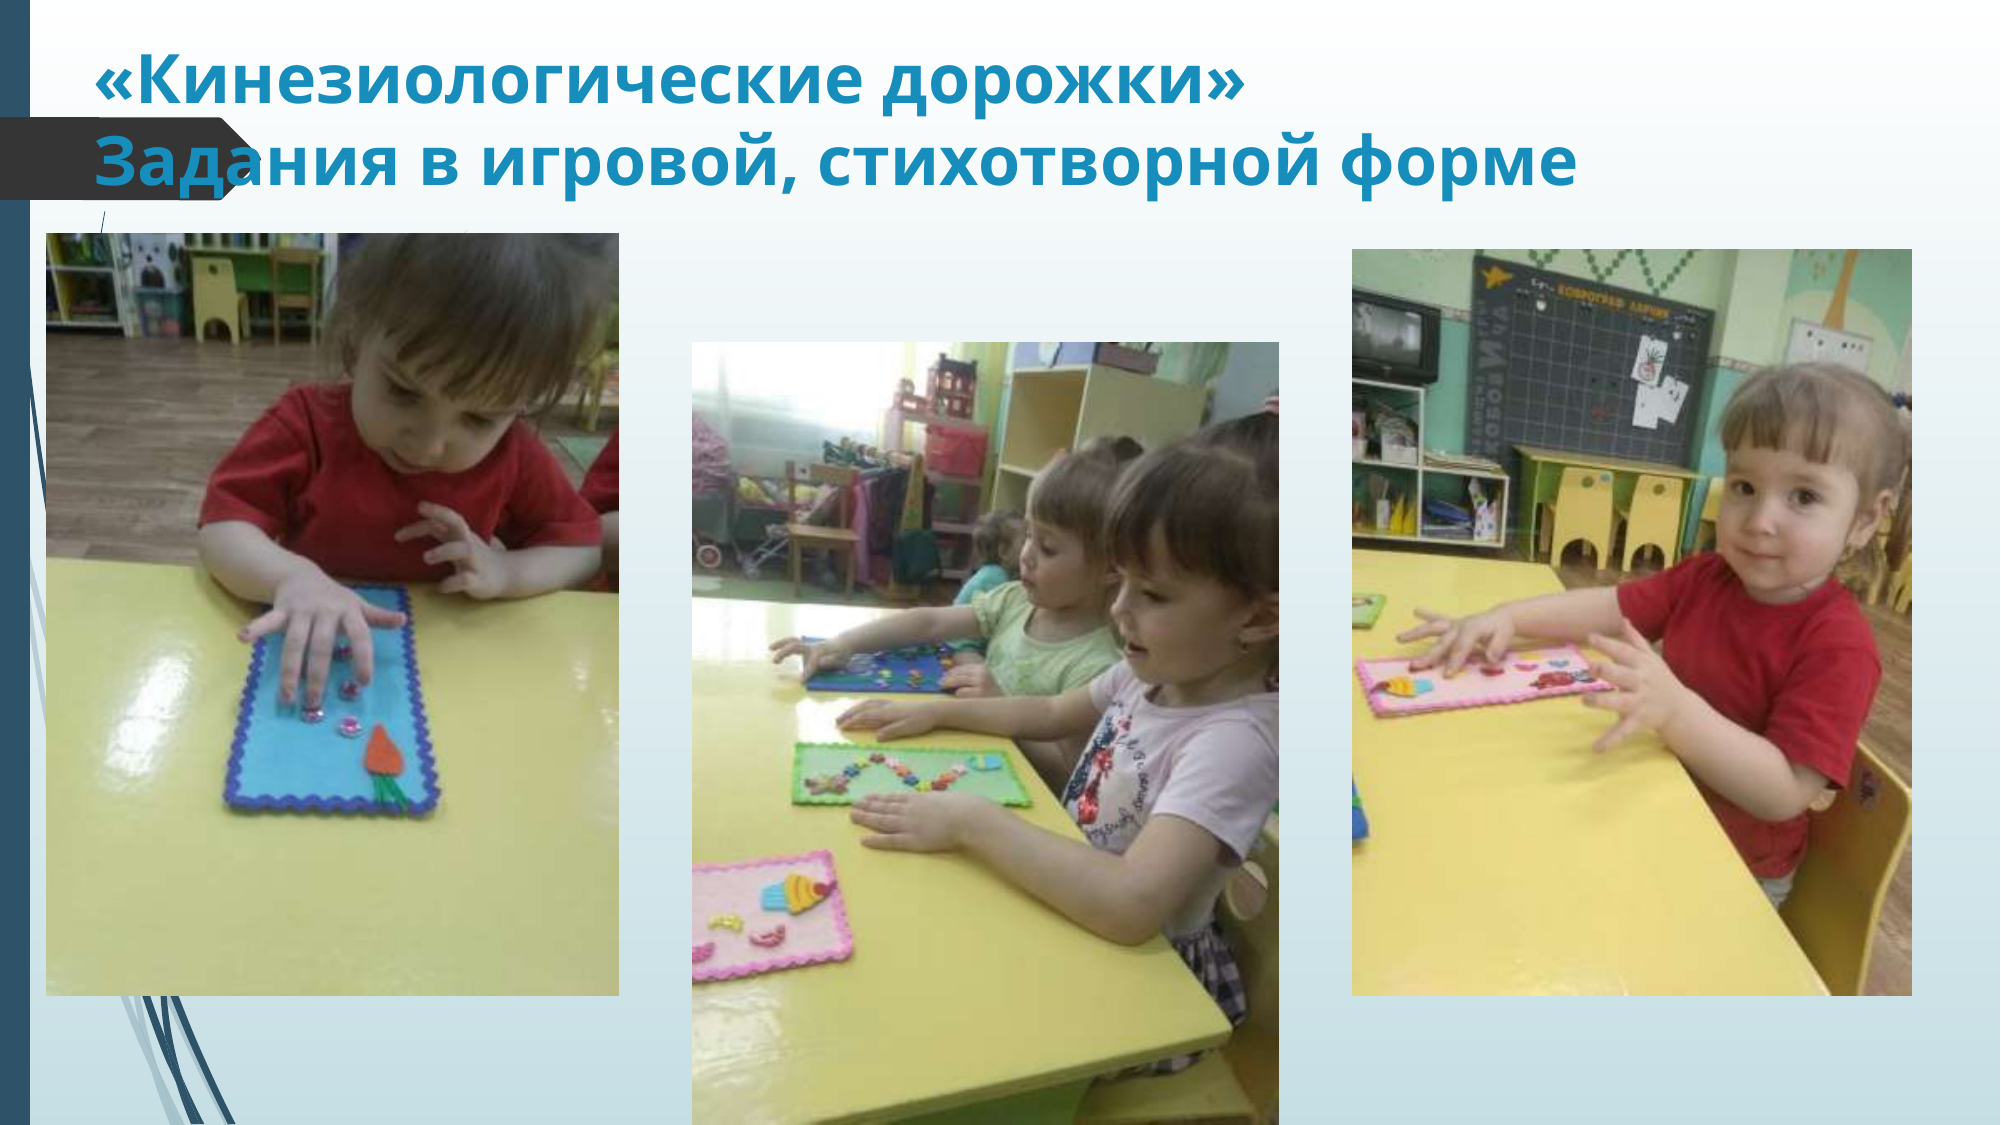

# «Кинезиологические дорожки» Задания в игровой, стихотворной форме